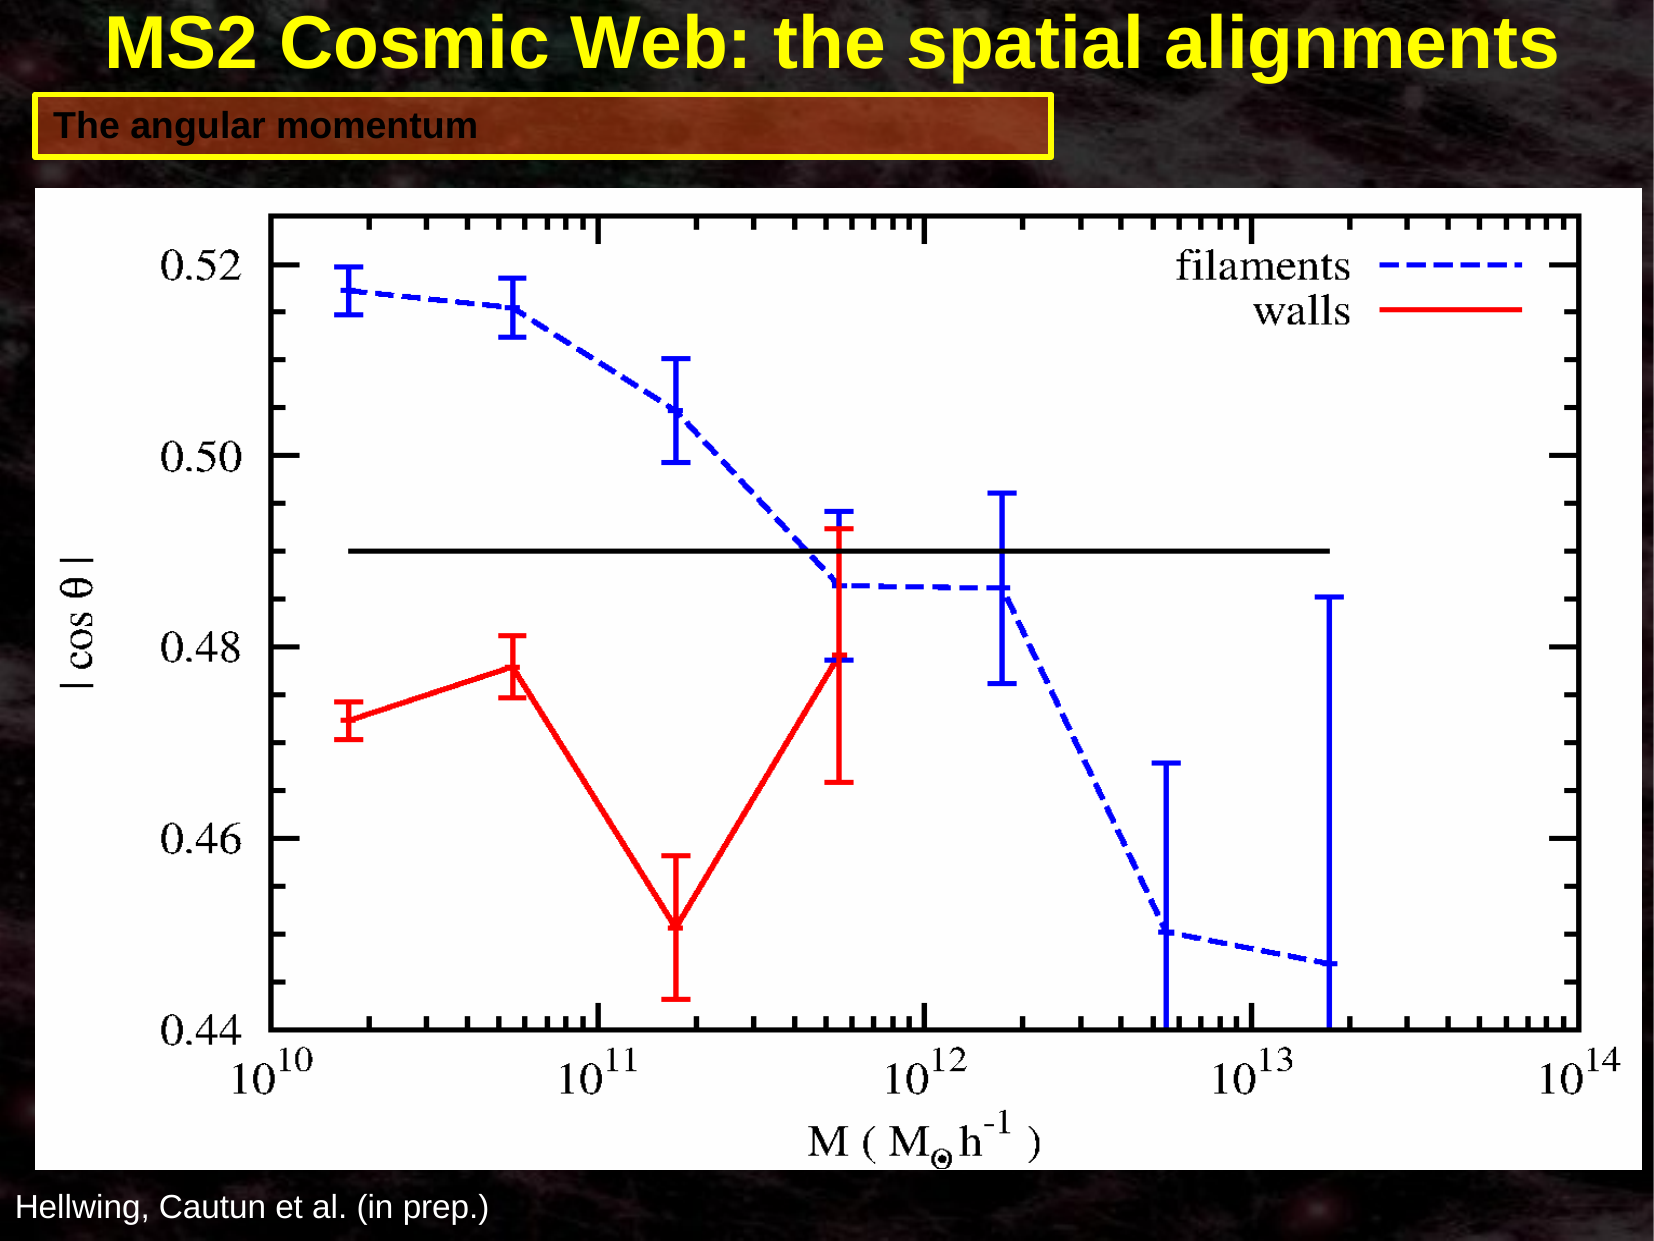

# MS2 Cosmic Web: the spatial alignments
The angular momentum
Hellwing, Cautun et al. (in prep.)